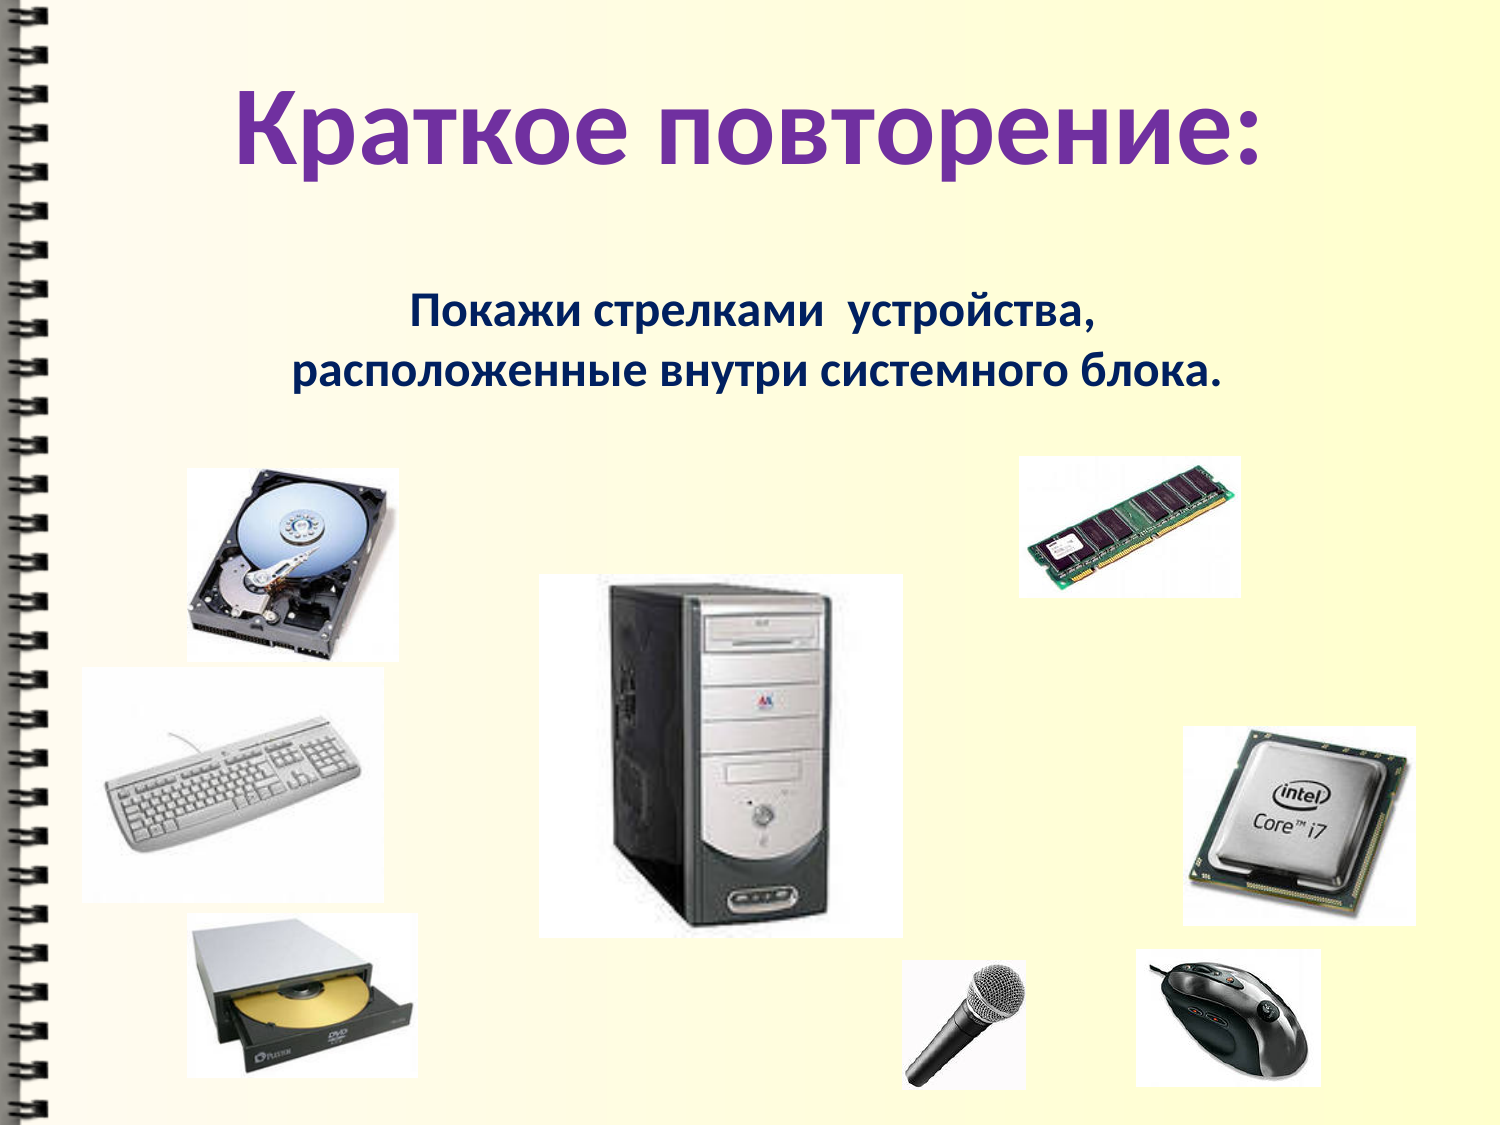

# Краткое повторение:
Покажи стрелками устройства,
расположенные внутри системного блока.